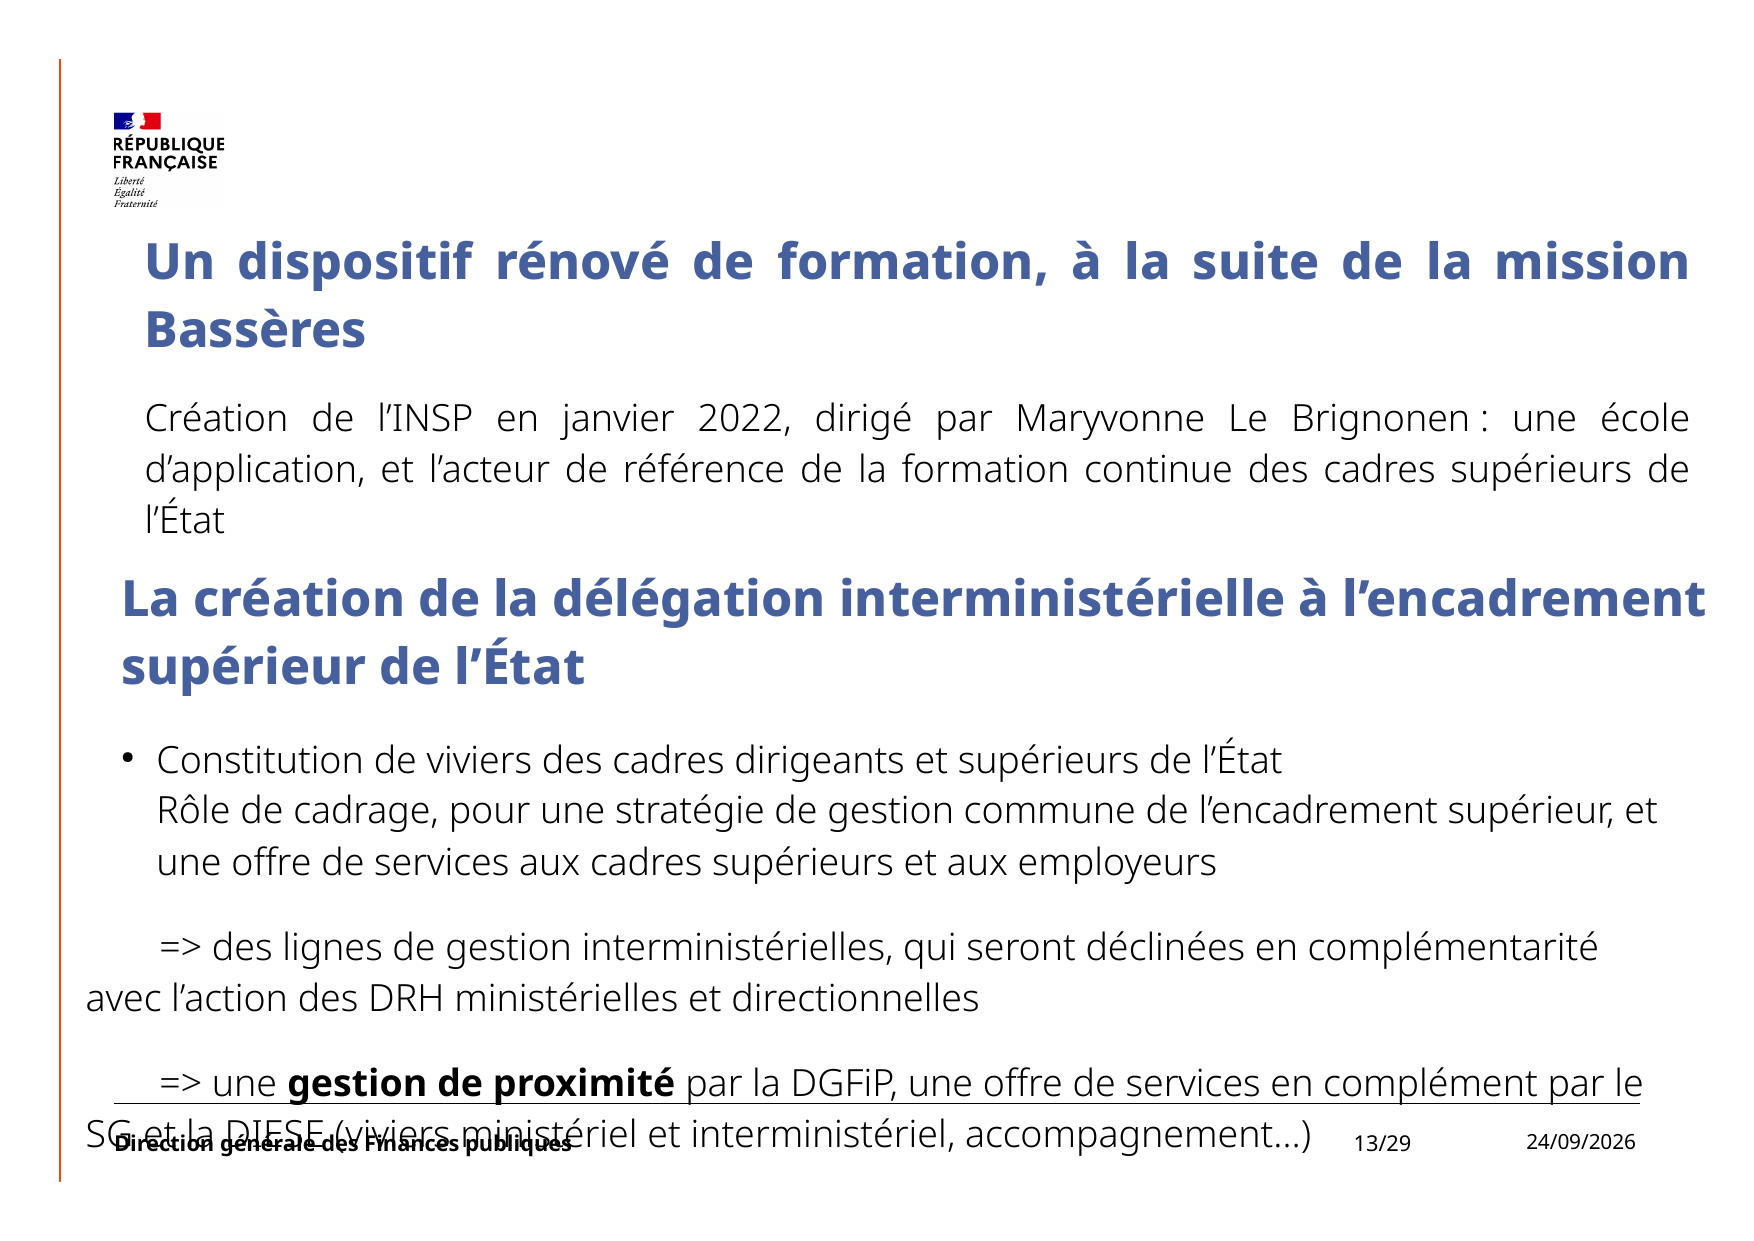

Un dispositif rénové de formation, à la suite de la mission Bassères
Création de l’INSP en janvier 2022, dirigé par Maryvonne Le Brignonen : une école d’application, et l’acteur de référence de la formation continue des cadres supérieurs de l’État
La création de la délégation interministérielle à l’encadrement supérieur de l’État
Constitution de viviers des cadres dirigeants et supérieurs de l’État
Rôle de cadrage, pour une stratégie de gestion commune de l’encadrement supérieur, et une offre de services aux cadres supérieurs et aux employeurs
	=> des lignes de gestion interministérielles, qui seront déclinées en complémentarité 		avec l’action des DRH ministérielles et directionnelles
	=> une gestion de proximité par la DGFiP, une offre de services en complément par le 	SG et la DIESE (viviers ministériel et interministériel, accompagnement…)